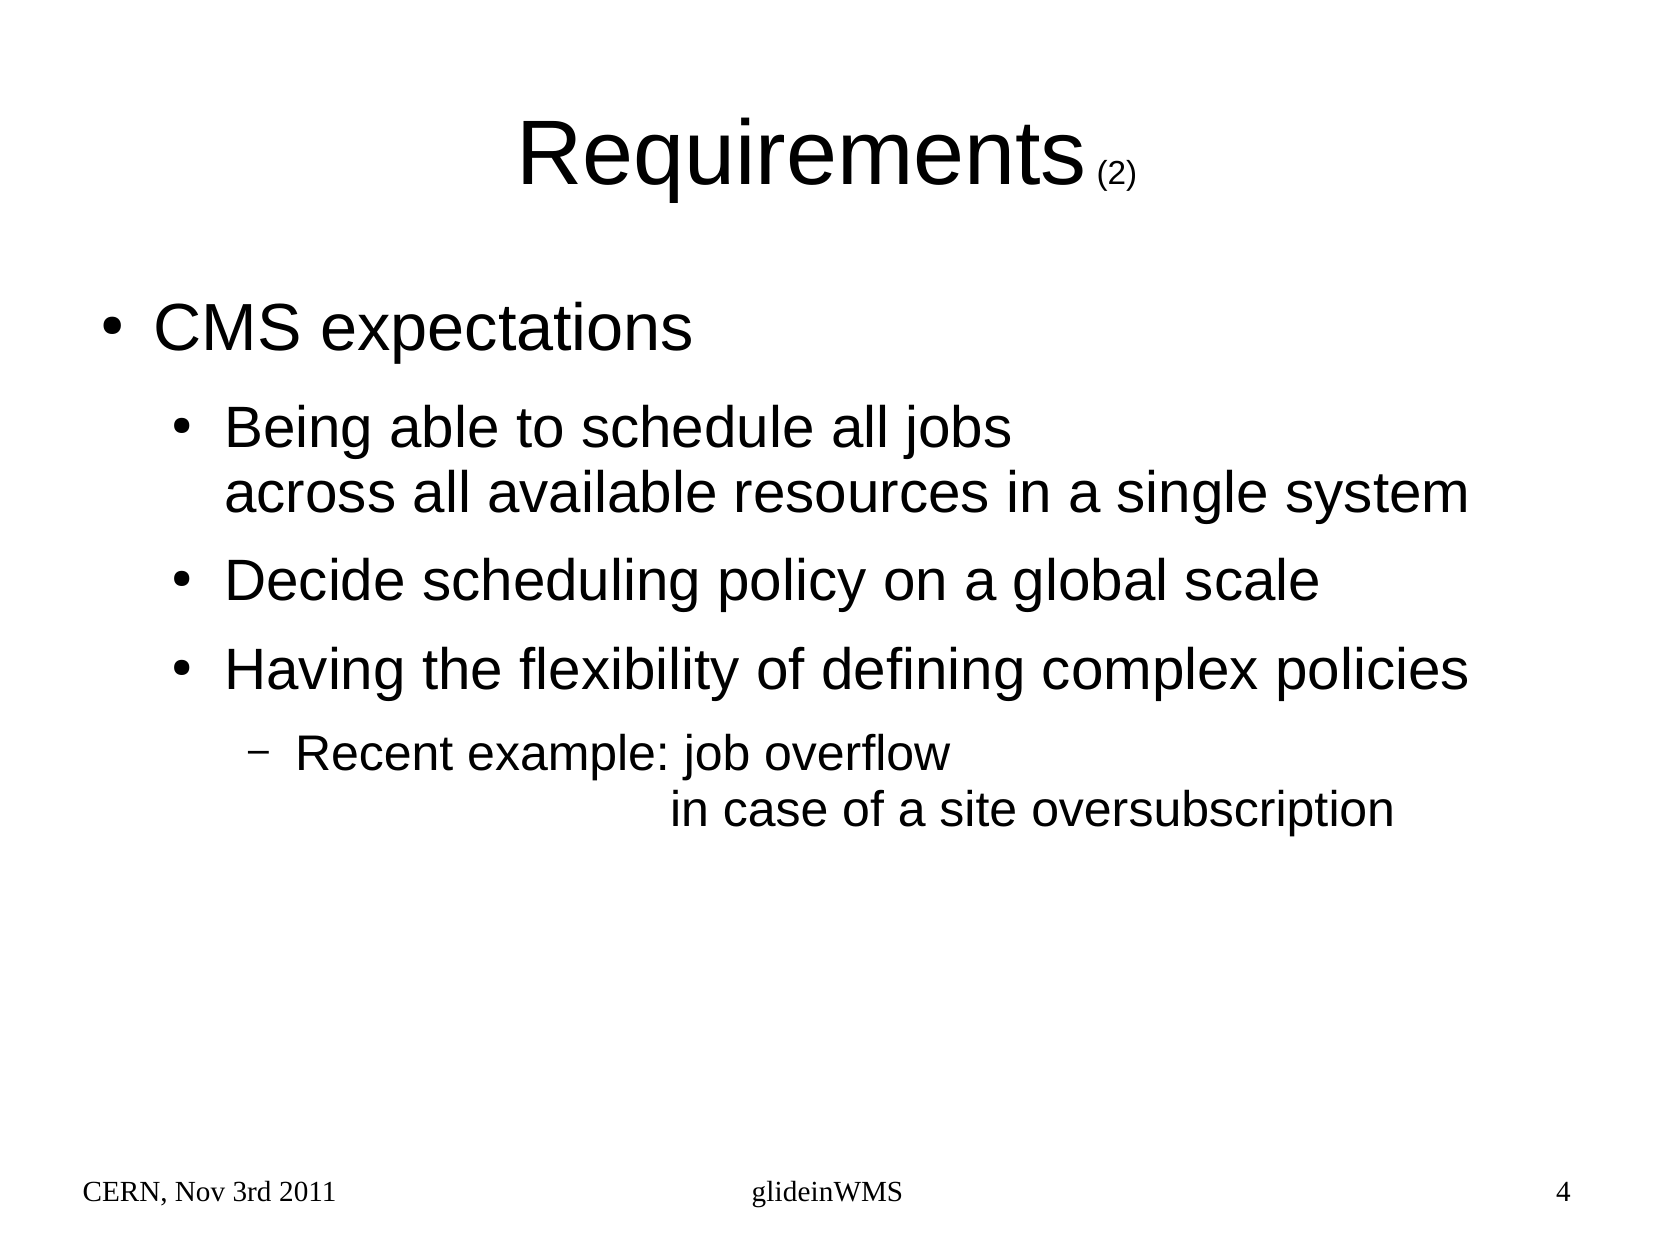

# Requirements (2)
CMS expectations
Being able to schedule all jobs
across all available resources in a single system
Decide scheduling policy on a global scale
Having the flexibility of defining complex policies
Recent example: job overflow
					in case of a site oversubscription
CERN, Nov 3rd 2011
glideinWMS
4